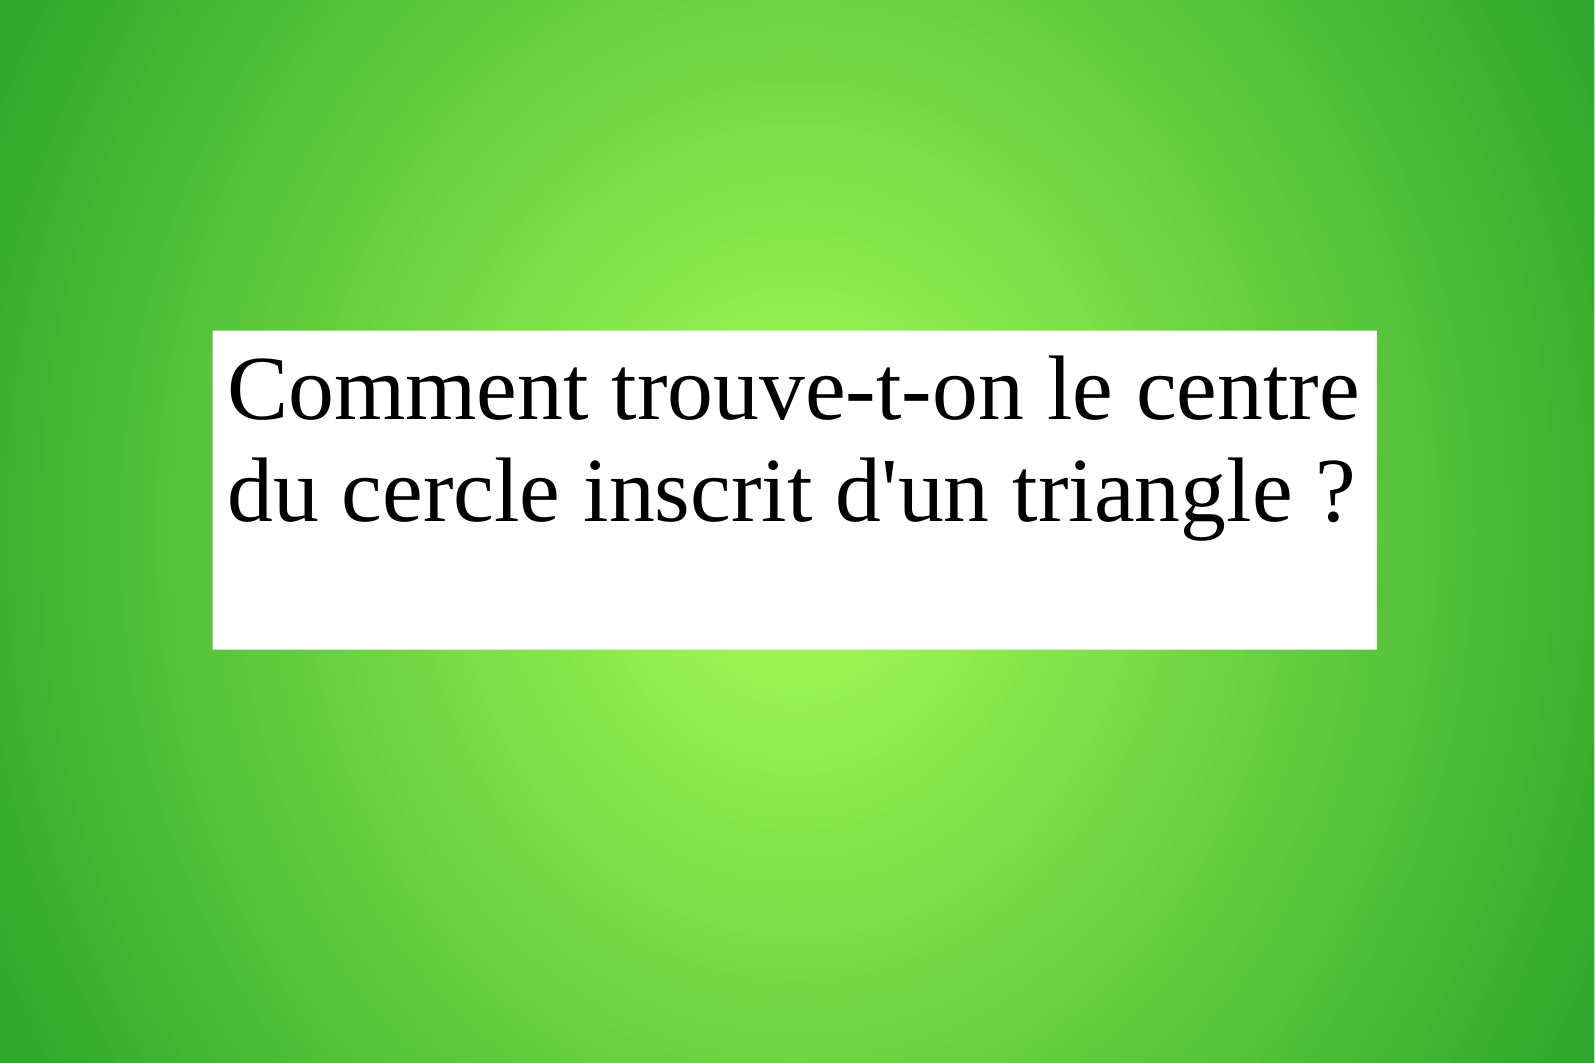

Comment trouve-t-on le centre
du cercle inscrit d'un triangle ?